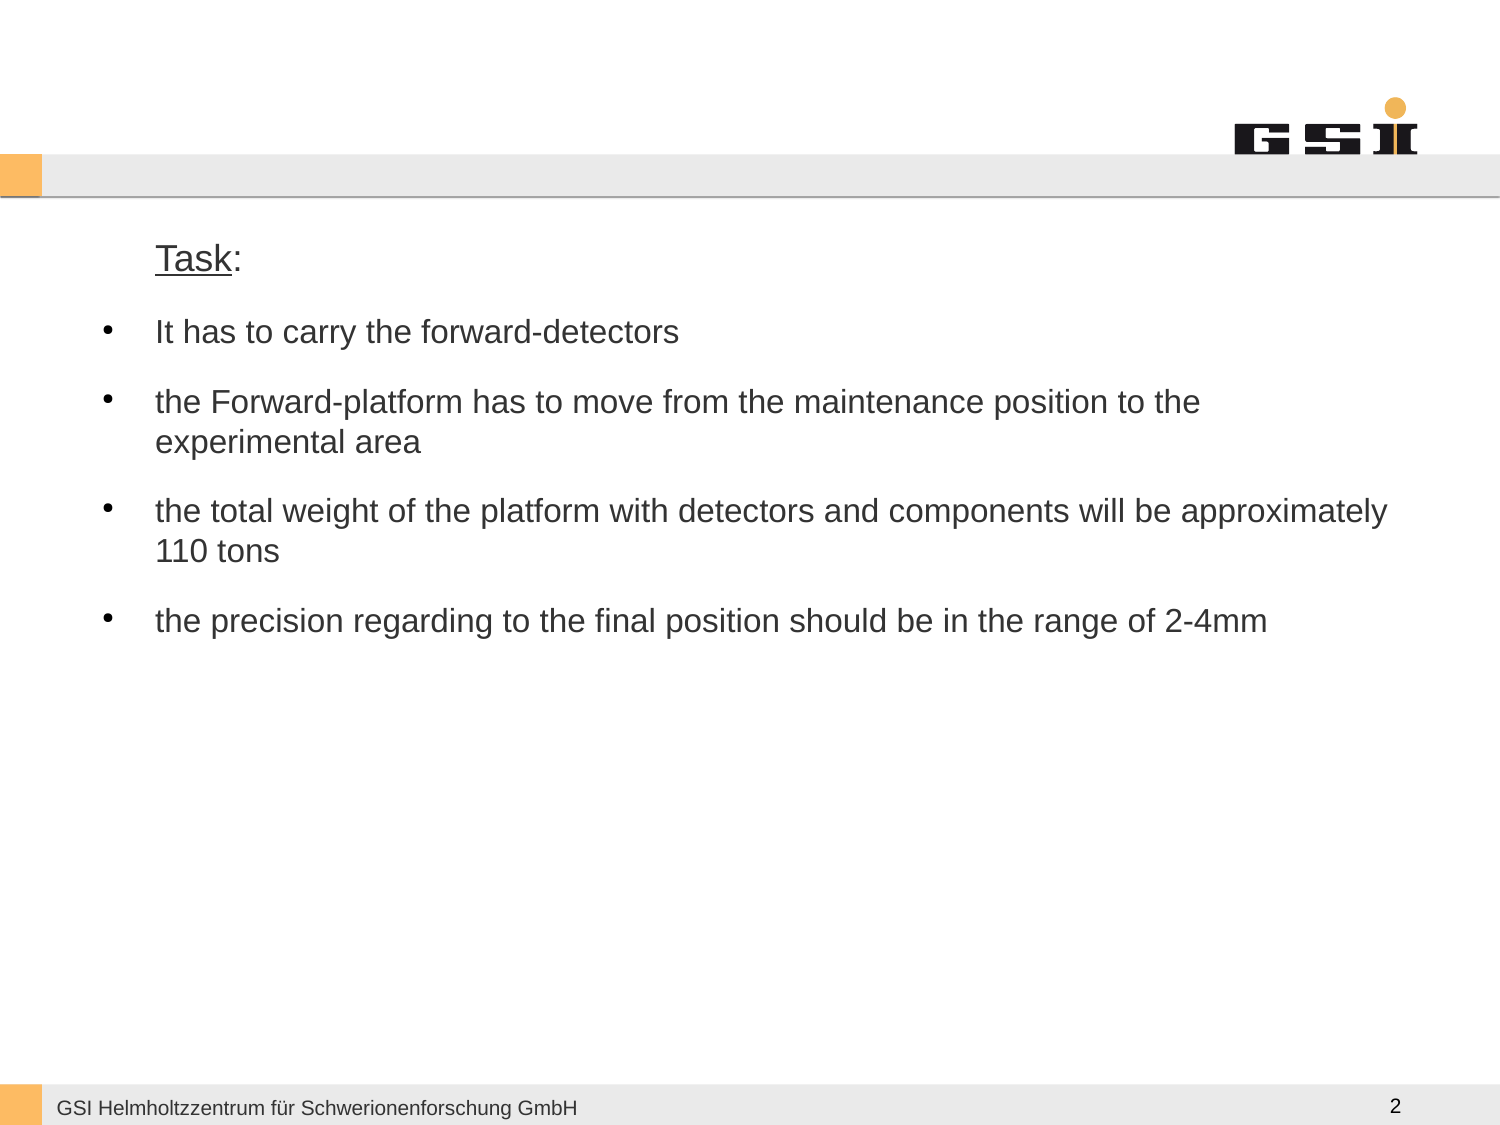

# Task:
It has to carry the forward-detectors
the Forward-platform has to move from the maintenance position to the experimental area
the total weight of the platform with detectors and components will be approximately 110 tons
the precision regarding to the final position should be in the range of 2-4mm